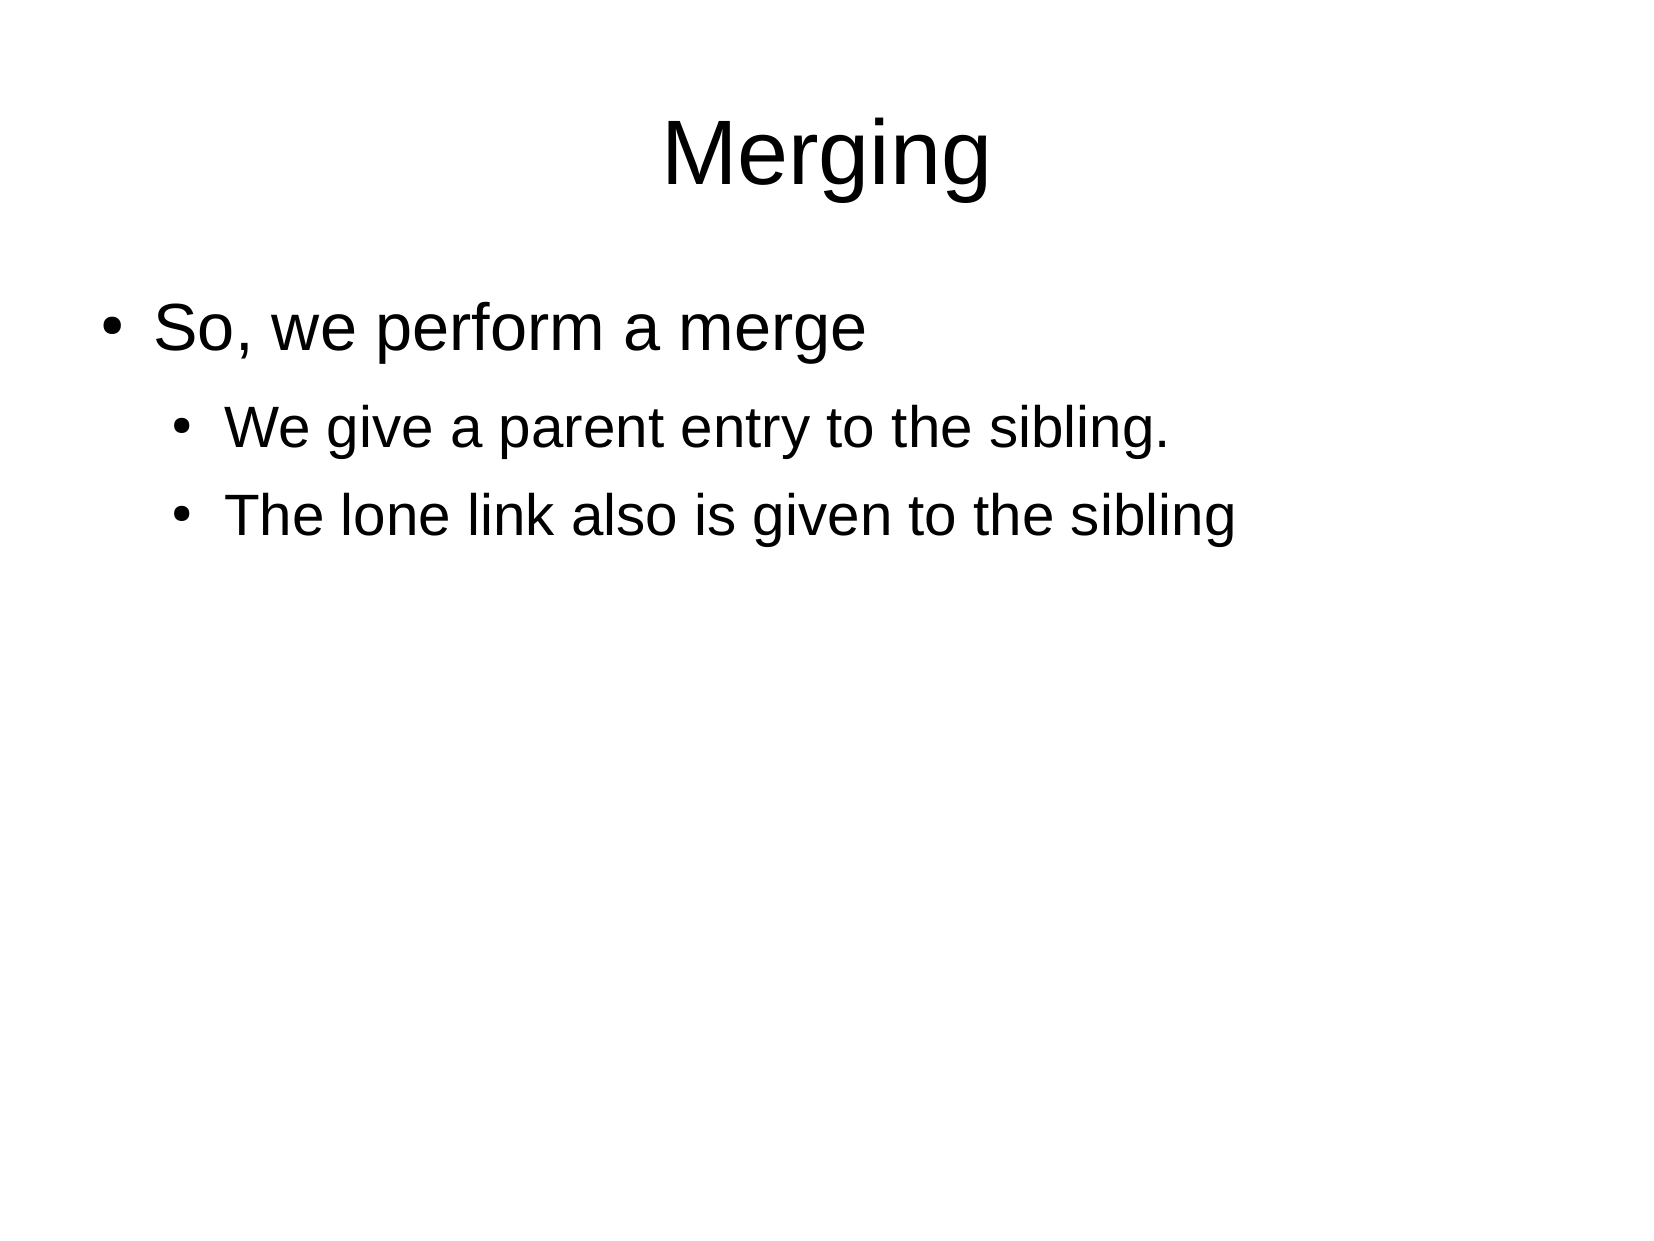

# Merging
So, we perform a merge
We give a parent entry to the sibling.
The lone link also is given to the sibling